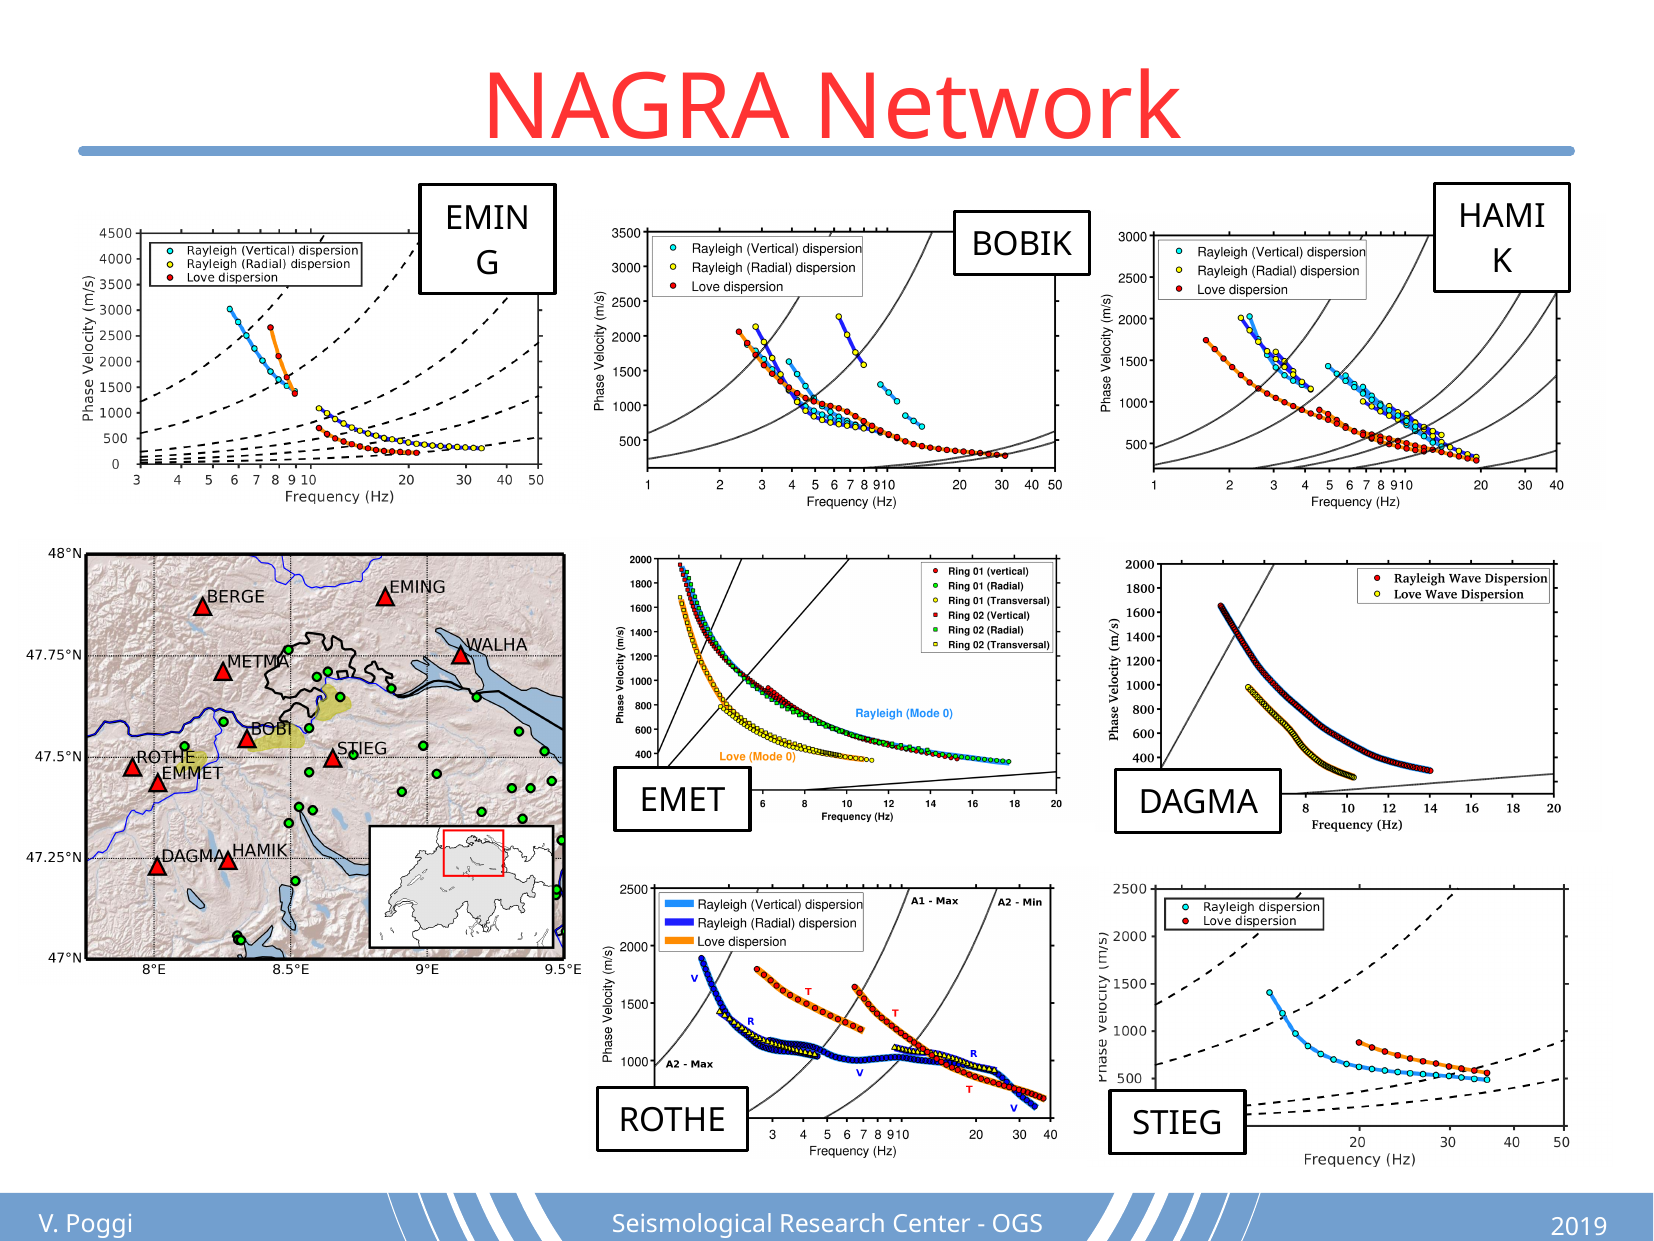

NAGRA Network
HAMIK
EMING
BOBIK
EMET
DAGMA
ROTHE
STIEG